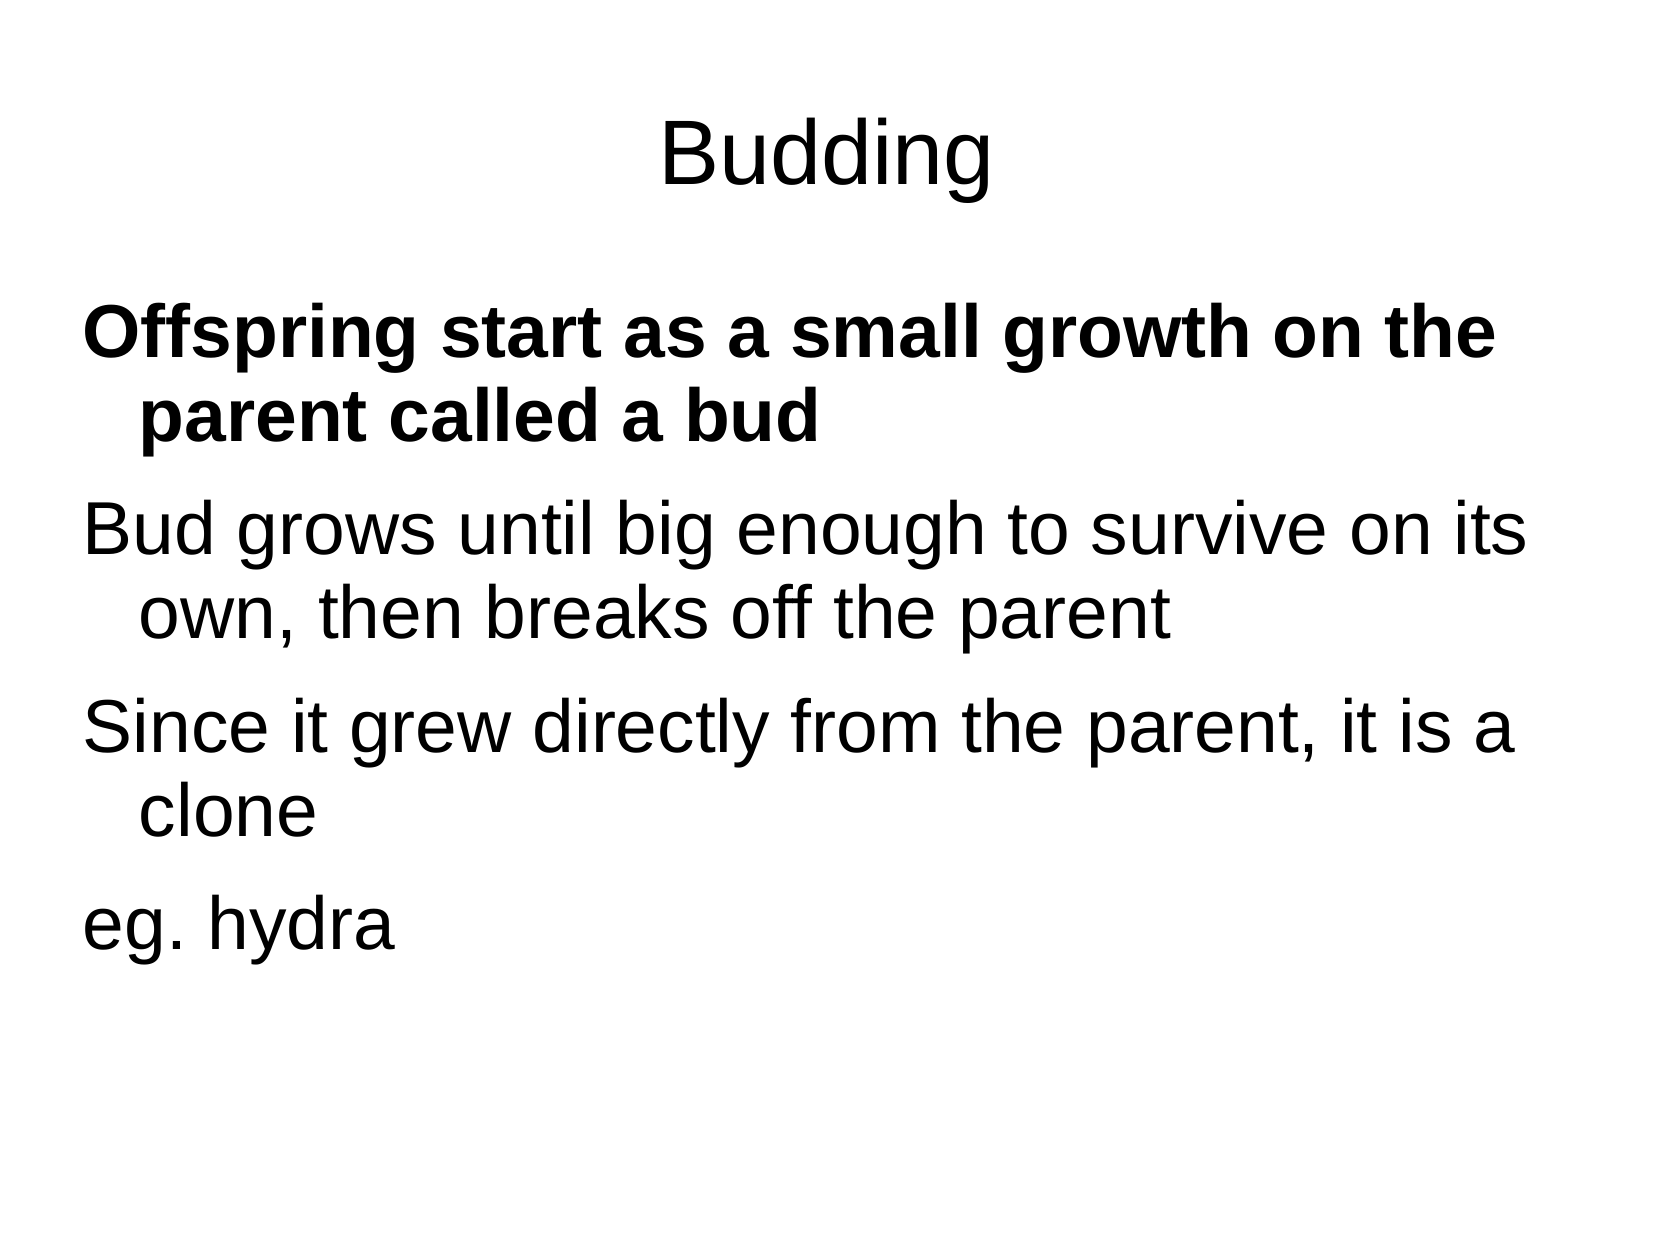

# Budding
Offspring start as a small growth on the parent called a bud
Bud grows until big enough to survive on its own, then breaks off the parent
Since it grew directly from the parent, it is a clone
eg. hydra